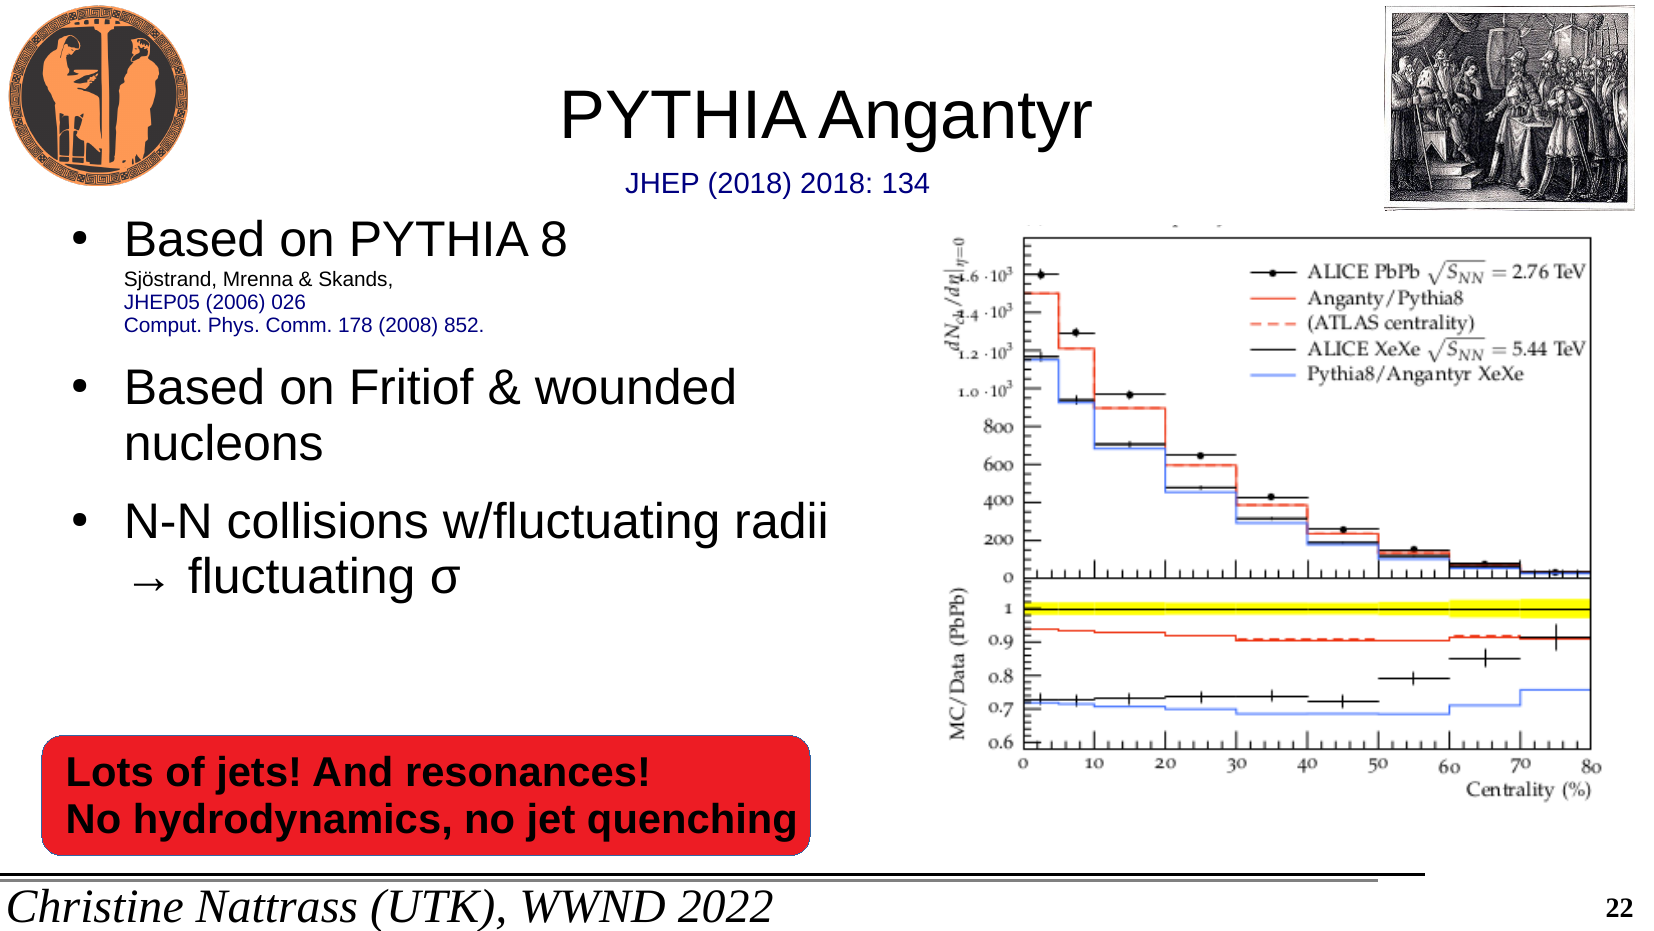

# PYTHIA Angantyr
JHEP (2018) 2018: 134
Based on PYTHIA 8
Sjöstrand, Mrenna & Skands,
JHEP05 (2006) 026
Comput. Phys. Comm. 178 (2008) 852.
Based on Fritiof & wounded nucleons
N-N collisions w/fluctuating radii → fluctuating σ
Lots of jets! And resonances!
No hydrodynamics, no jet quenching